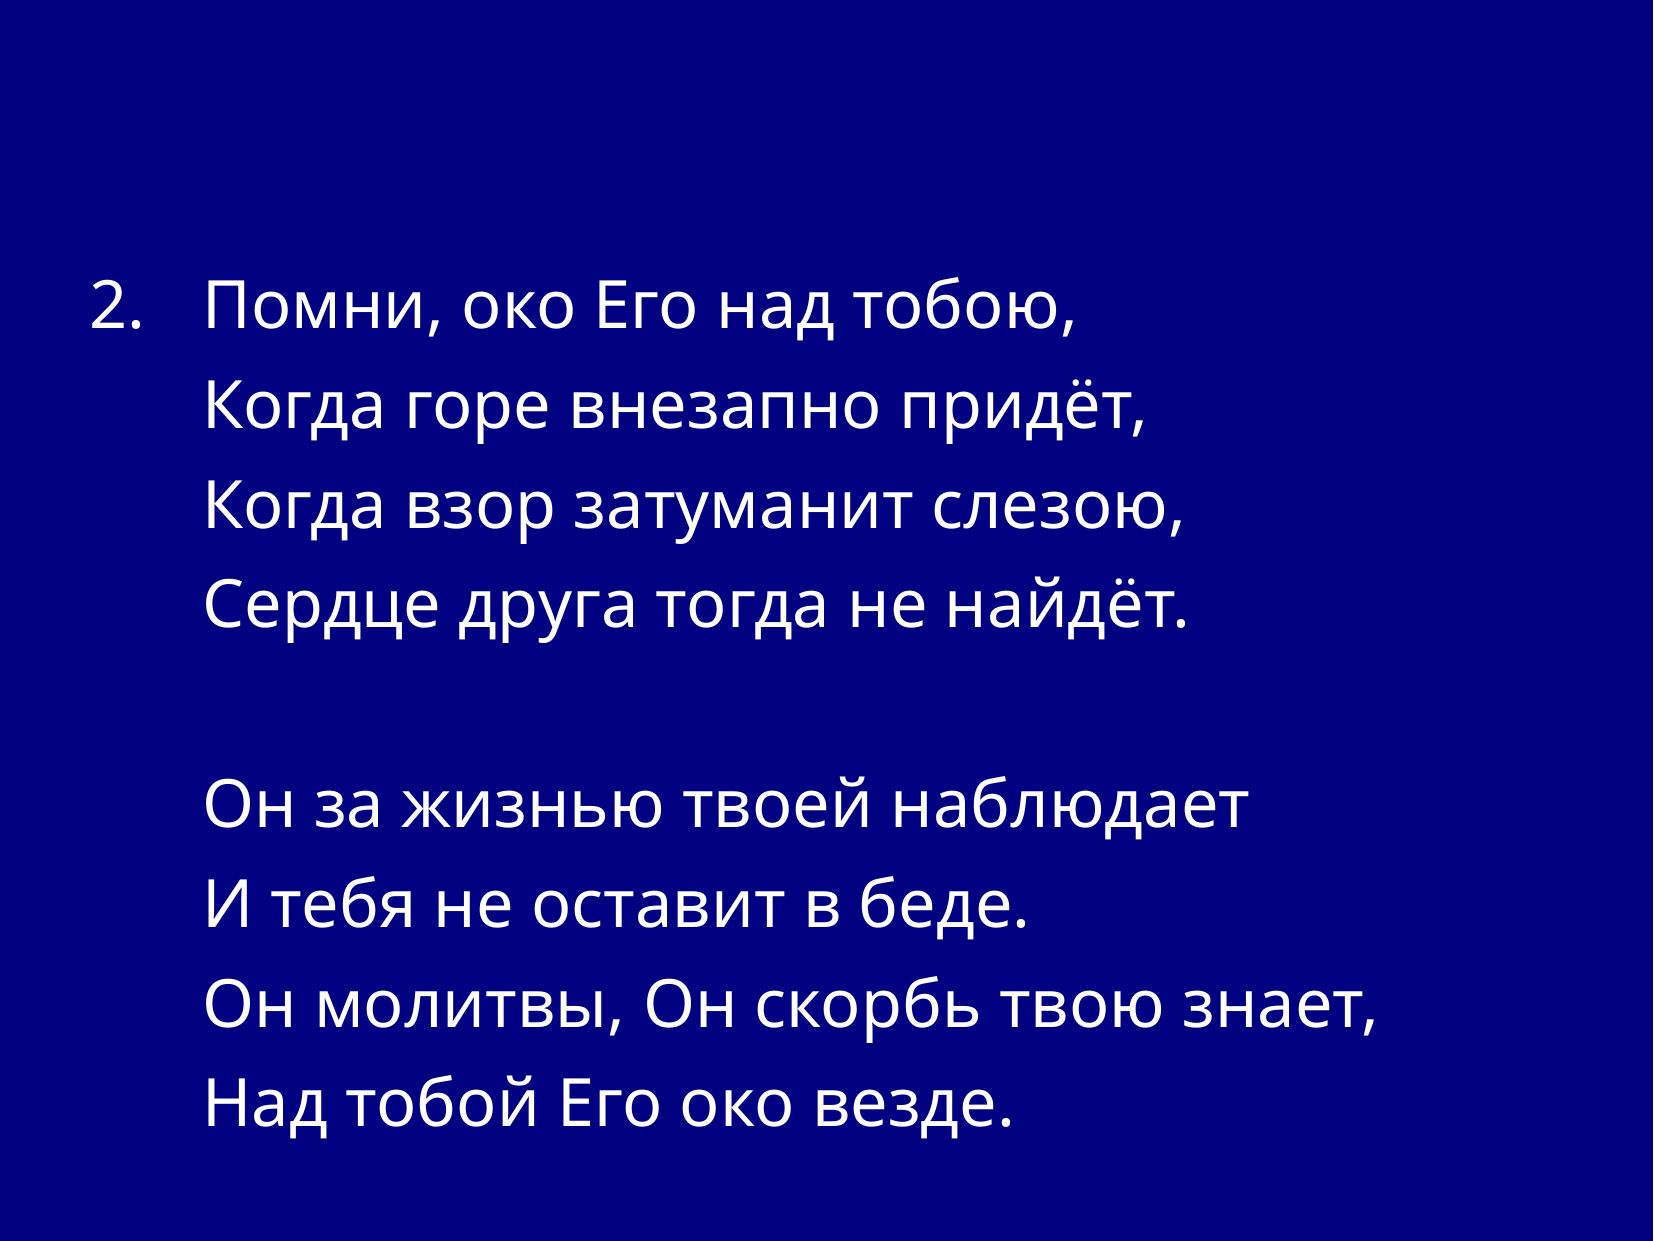

2.	Помни, око Его над тобою,
	Когда горе внезапно придёт,
	Когда взор затуманит слезою,
	Сердце друга тогда не найдёт.
	Он за жизнью твоей наблюдает
	И тебя не оставит в беде.
	Он молитвы, Он скорбь твою знает,
	Над тобой Его око везде.